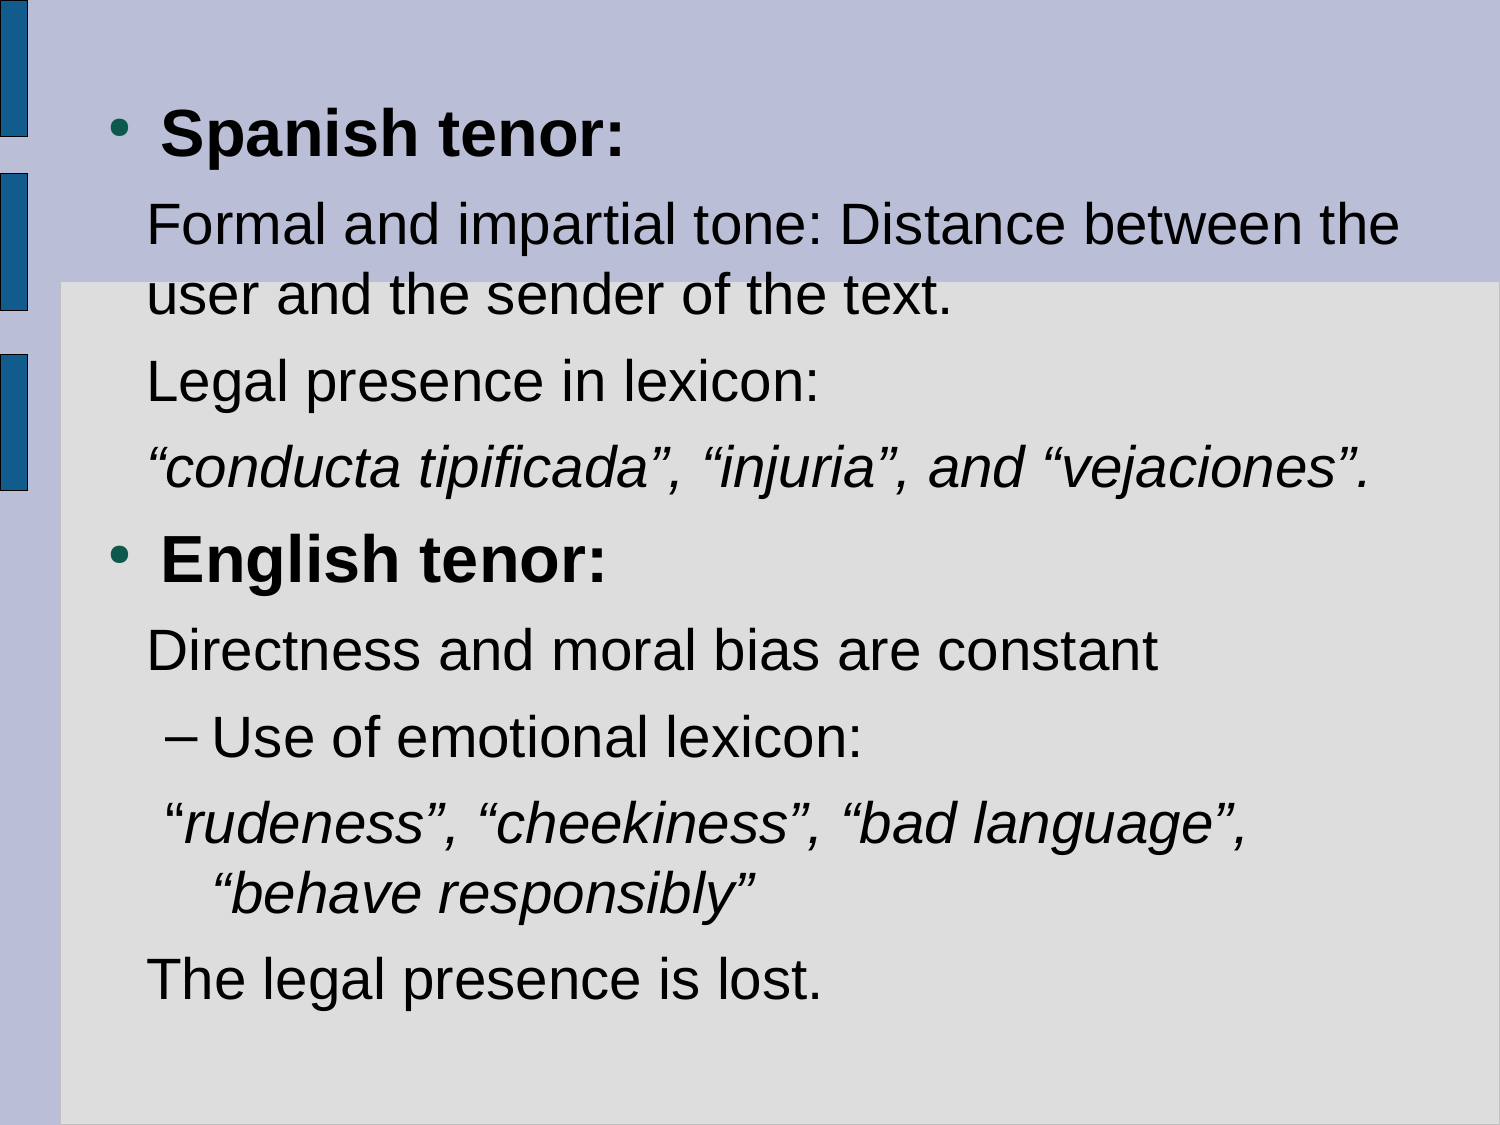

# Spanish tenor:
	Formal and impartial tone: Distance between the user and the sender of the text.
	Legal presence in lexicon:
	“conducta tipificada”, “injuria”, and “vejaciones”.
English tenor:
	Directness and moral bias are constant
Use of emotional lexicon:
“rudeness”, “cheekiness”, “bad language”, “behave responsibly”
	The legal presence is lost.